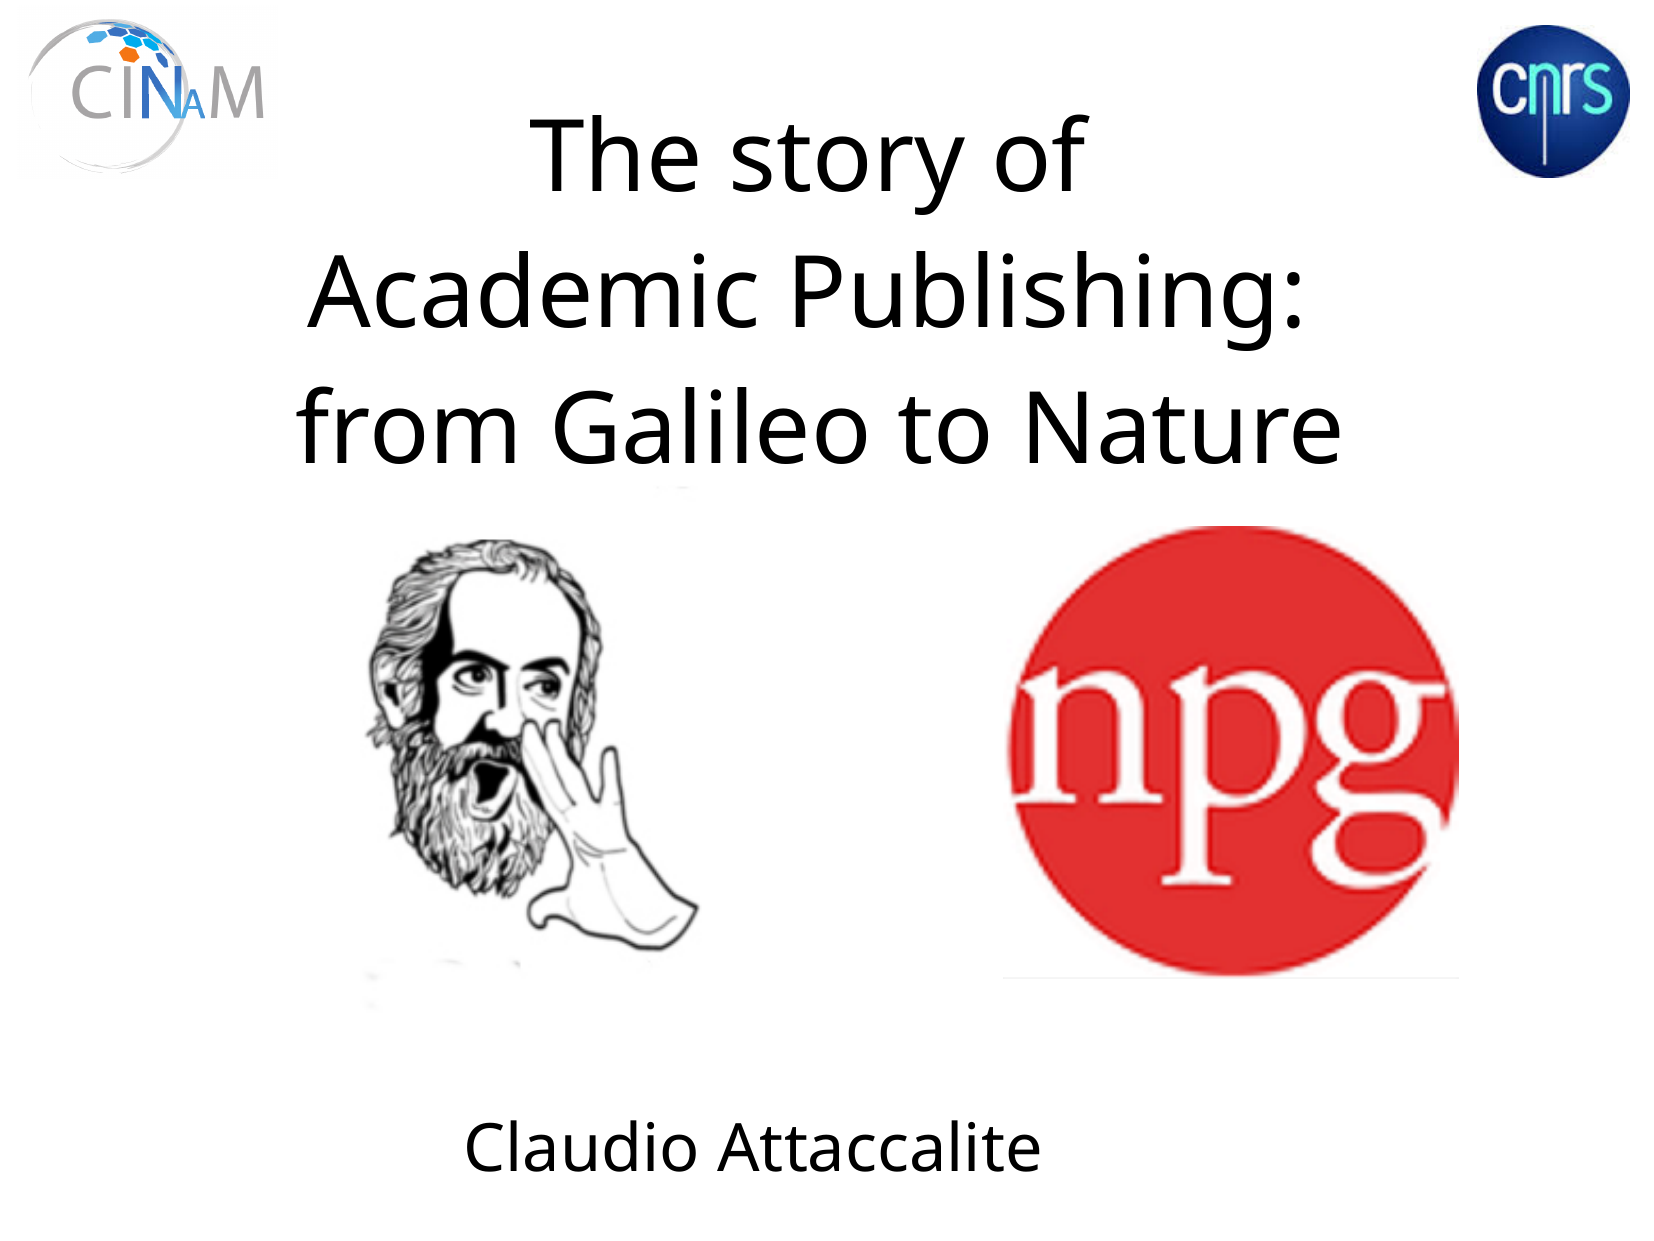

The story of
Academic Publishing:
from Galileo to Nature
Claudio Attaccalite